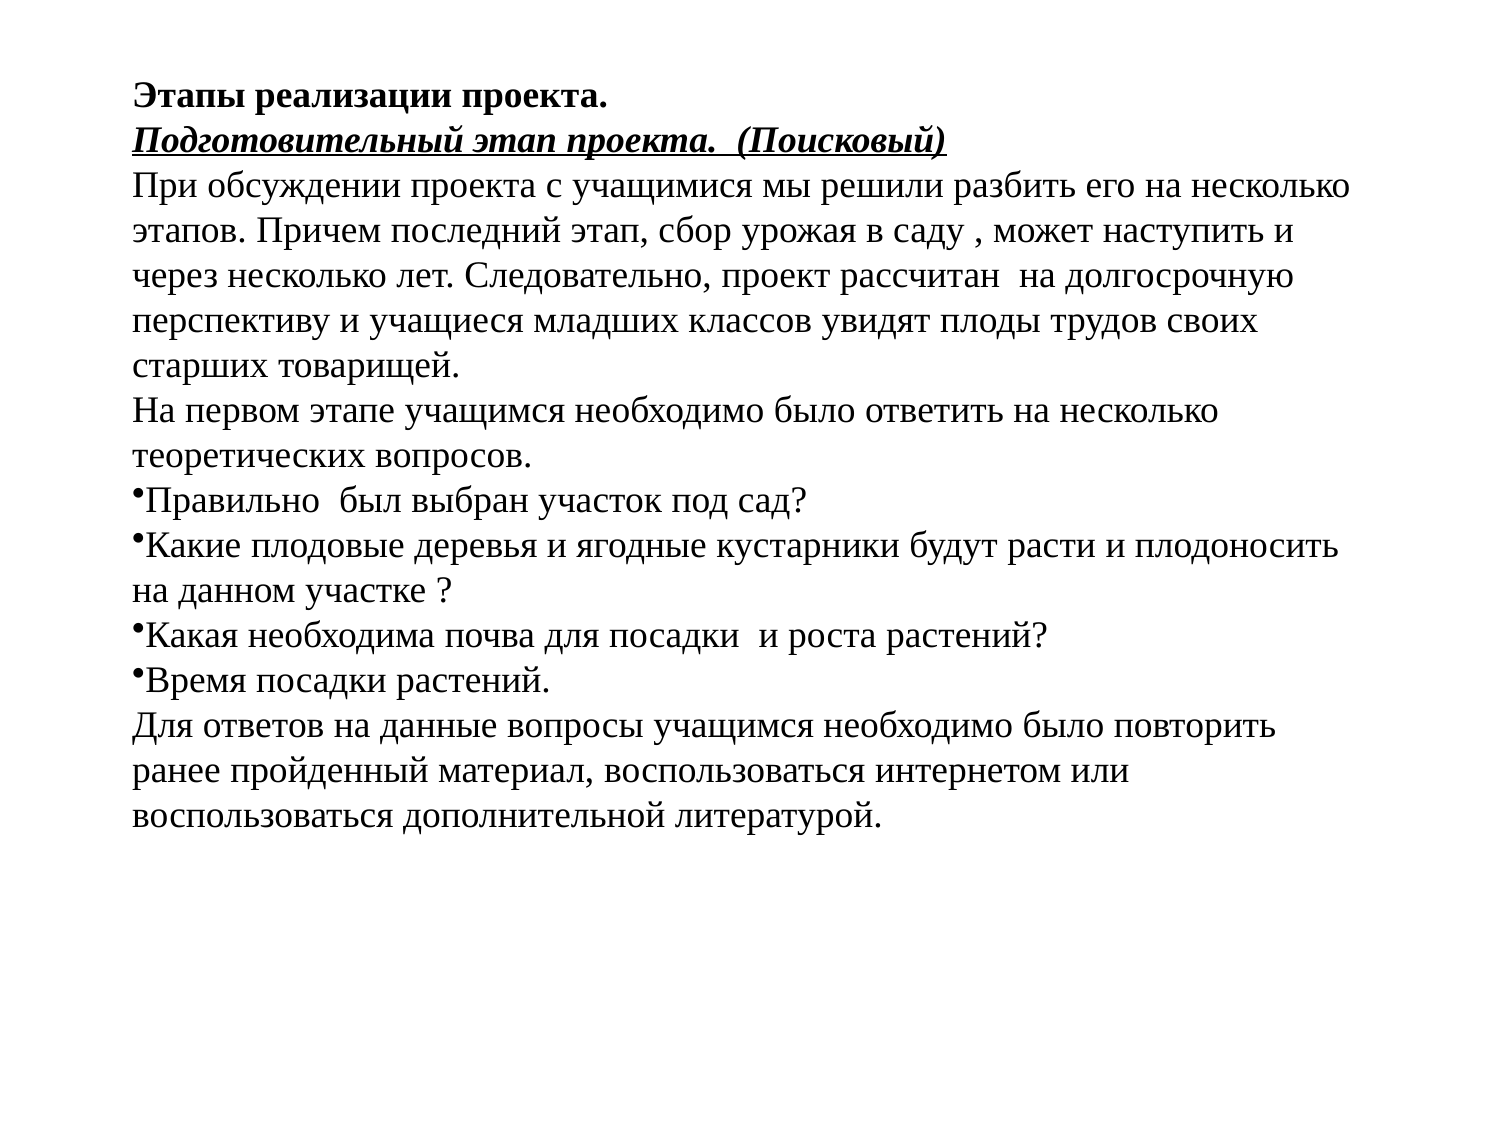

Этапы реализации проекта.
Подготовительный этап проекта. (Поисковый)
При обсуждении проекта с учащимися мы решили разбить его на несколько этапов. Причем последний этап, сбор урожая в саду , может наступить и через несколько лет. Следовательно, проект рассчитан на долгосрочную перспективу и учащиеся младших классов увидят плоды трудов своих старших товарищей.
На первом этапе учащимся необходимо было ответить на несколько теоретических вопросов.
Правильно был выбран участок под сад?
Какие плодовые деревья и ягодные кустарники будут расти и плодоносить на данном участке ?
Какая необходима почва для посадки и роста растений?
Время посадки растений.
Для ответов на данные вопросы учащимся необходимо было повторить ранее пройденный материал, воспользоваться интернетом или воспользоваться дополнительной литературой.